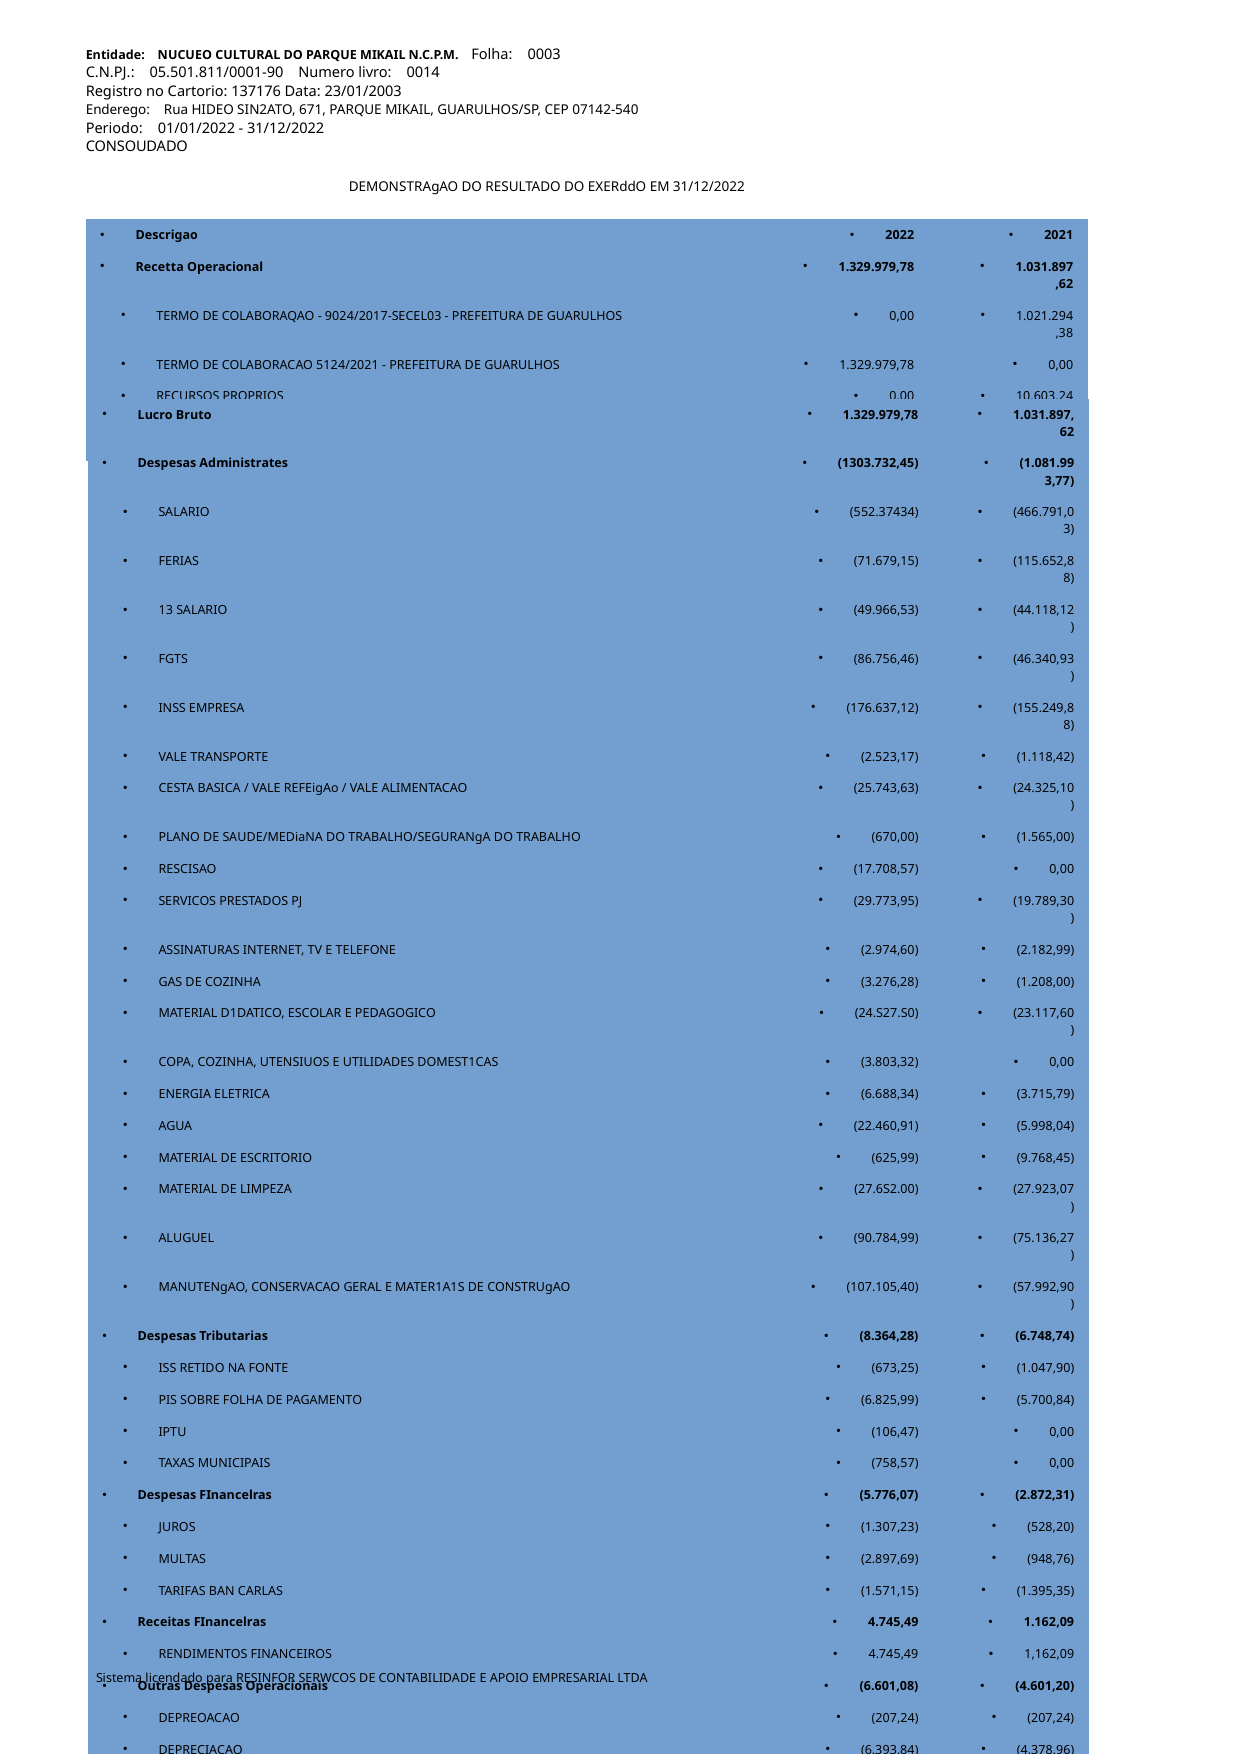

Entidade: NUCUEO CULTURAL DO PARQUE MIKAIL N.C.P.M. Folha: 0003
C.N.PJ.: 05.501.811/0001-90 Numero livro: 0014
Registro no Cartorio: 137176 Data: 23/01/2003
Enderego: Rua HIDEO SIN2ATO, 671, PARQUE MIKAIL, GUARULHOS/SP, CEP 07142-540
Periodo: 01/01/2022 - 31/12/2022
CONSOUDADO
DEMONSTRAgAO DO RESULTADO DO EXERddO EM 31/12/2022
| Descrigao | 2022 | 2021 |
| --- | --- | --- |
| Recetta Operacional | 1.329.979,78 | 1.031.897,62 |
| TERMO DE COLABORAQAO - 9024/2017-SECEL03 - PREFEITURA DE GUARULHOS | 0,00 | 1.021.294,38 |
| TERMO DE COLABORACAO 5124/2021 - PREFEITURA DE GUARULHOS | 1.329.979,78 | 0,00 |
| RECURSOS PROPRIOS | 0,00 | 10.603,24 |
| Reccita Uqulda | 1.329.979,78 | 1.031.897,62 |
| Lucro Bruto | 1.329.979,78 | 1.031.897,62 |
| --- | --- | --- |
| Despesas Administrates | (1303.732,45) | (1.081.993,77) |
| SALARIO | (552.37434) | (466.791,03) |
| FERIAS | (71.679,15) | (115.652,88) |
| 13 SALARIO | (49.966,53) | (44.118,12) |
| FGTS | (86.756,46) | (46.340,93) |
| INSS EMPRESA | (176.637,12) | (155.249,88) |
| VALE TRANSPORTE | (2.523,17) | (1.118,42) |
| CESTA BASICA / VALE REFEigAo / VALE ALIMENTACAO | (25.743,63) | (24.325,10) |
| PLANO DE SAUDE/MEDiaNA DO TRABALHO/SEGURANgA DO TRABALHO | (670,00) | (1.565,00) |
| RESCISAO | (17.708,57) | 0,00 |
| SERVICOS PRESTADOS PJ | (29.773,95) | (19.789,30) |
| ASSINATURAS INTERNET, TV E TELEFONE | (2.974,60) | (2.182,99) |
| GAS DE COZINHA | (3.276,28) | (1.208,00) |
| MATERIAL D1DATICO, ESCOLAR E PEDAGOGICO | (24.S27.S0) | (23.117,60) |
| COPA, COZINHA, UTENSIUOS E UTILIDADES DOMEST1CAS | (3.803,32) | 0,00 |
| ENERGIA ELETRICA | (6.688,34) | (3.715,79) |
| AGUA | (22.460,91) | (5.998,04) |
| MATERIAL DE ESCRITORIO | (625,99) | (9.768,45) |
| MATERIAL DE LIMPEZA | (27.6S2.00) | (27.923,07) |
| ALUGUEL | (90.784,99) | (75.136,27) |
| MANUTENgAO, CONSERVACAO GERAL E MATER1A1S DE CONSTRUgAO | (107.105,40) | (57.992,90) |
| Despesas Tributarias | (8.364,28) | (6.748,74) |
| ISS RETIDO NA FONTE | (673,25) | (1.047,90) |
| PIS SOBRE FOLHA DE PAGAMENTO | (6.825,99) | (5.700,84) |
| IPTU | (106,47) | 0,00 |
| TAXAS MUNICIPAIS | (758,57) | 0,00 |
| Despesas FInancelras | (5.776,07) | (2.872,31) |
| JUROS | (1.307,23) | (528,20) |
| MULTAS | (2.897,69) | (948,76) |
| TARIFAS BAN CARLAS | (1.571,15) | (1.395,35) |
| Receitas FInancelras | 4.745,49 | 1.162,09 |
| RENDIMENTOS FINANCEIROS | 4.745,49 | 1,162,09 |
| Outras Despesas Operacionais | (6.601,08) | (4.601,20) |
| DEPREOACAO | (207,24) | (207,24) |
| depreciacAo | (6.393,84) | (4.378,96) |
| resttiuicAo de despesas nAo aprovadas | 0,00 | (15,00) |
| Resultado operacional Vquldo | 10.251,39 | (63.156,31) |
Sistema licendado para RESINFOR SERWCOS DE CONTABILIDADE E APOIO EMPRESARIAL LTDA